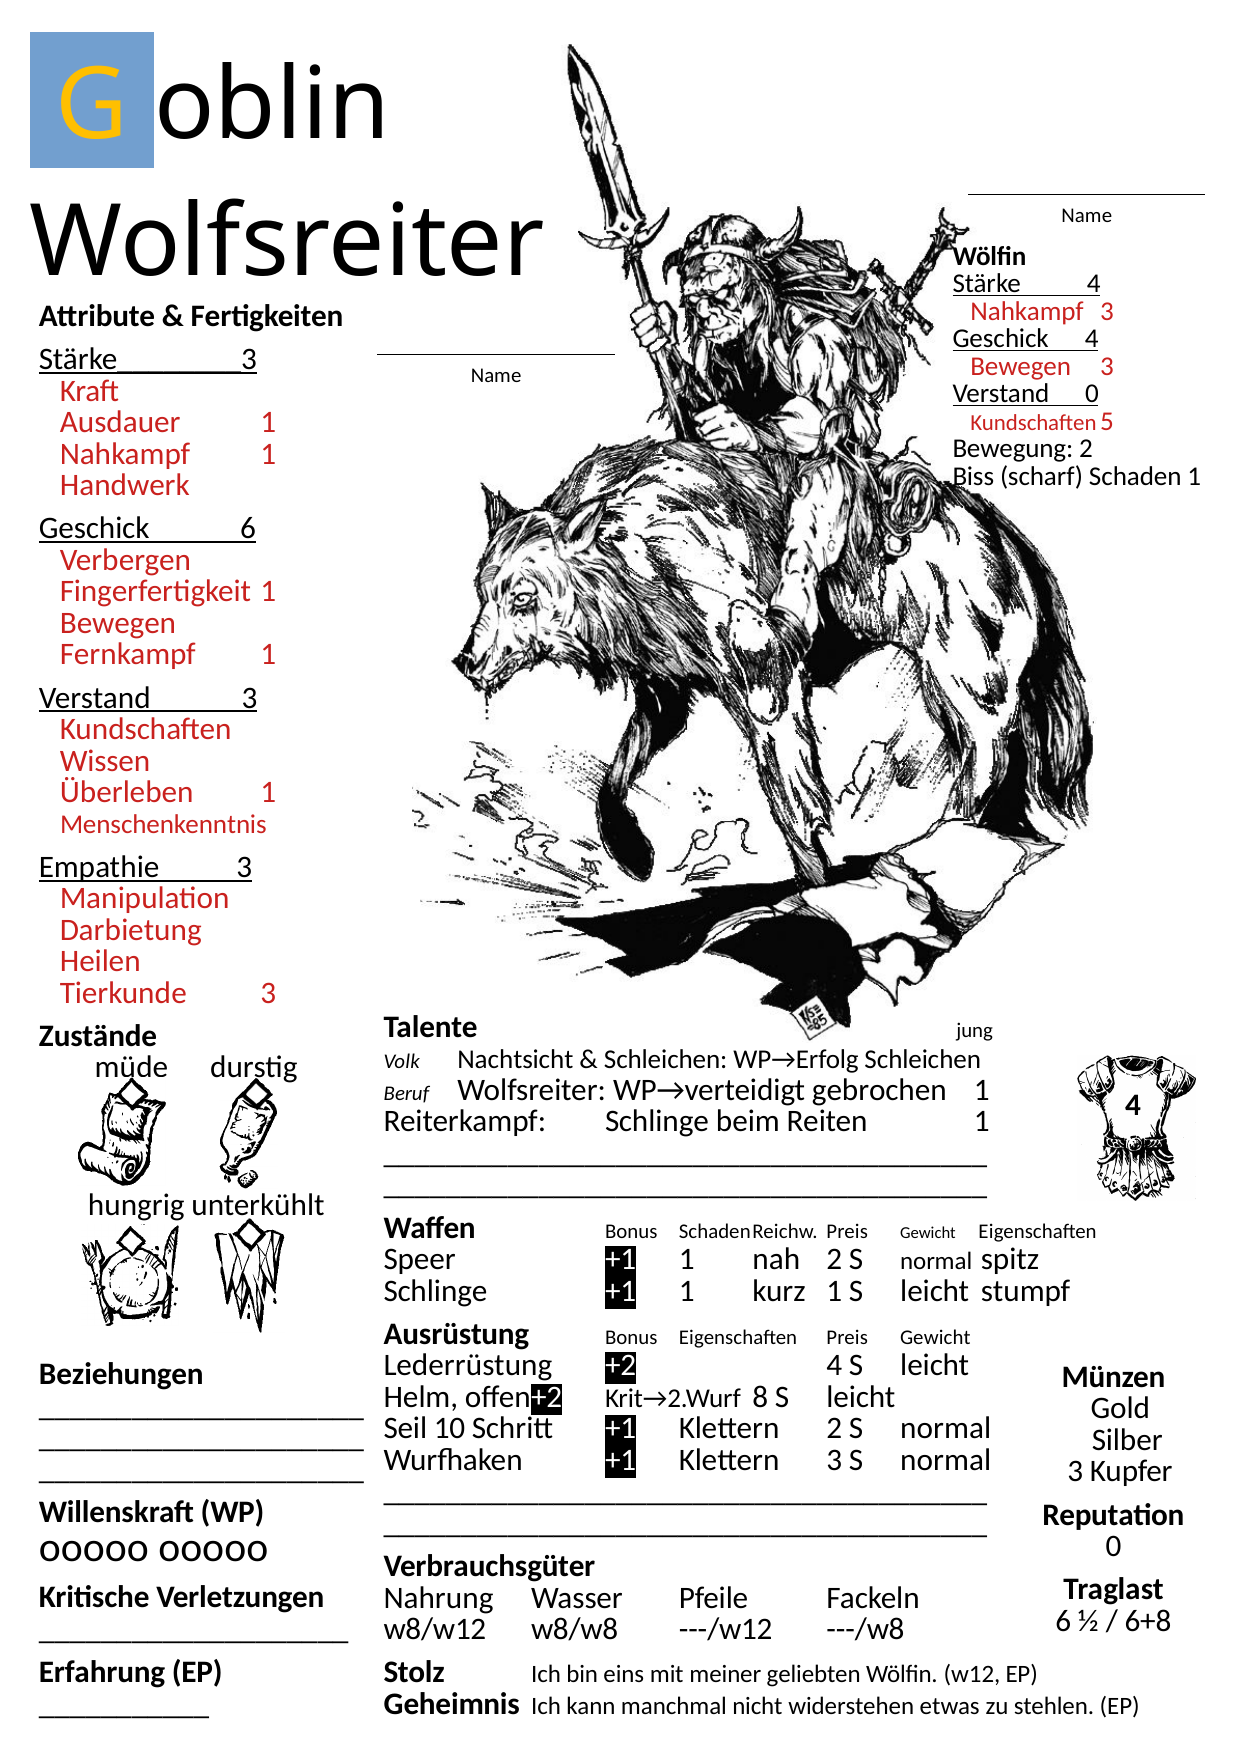

G oblin
Wolfsreiter
Name
Wölfin
Stärke 4
 Nahkampf	3
Geschick 4
 Bewegen	3
Verstand 0
 Kundschaften	5
Bewegung: 2
Biss (scharf) Schaden 1
Attribute & Fertigkeiten
Stärke________3
 Kraft
 Ausdauer		1
 Nahkampf	1
 Handwerk
Geschick 6
 Verbergen
 Fingerfertigkeit	1
 Bewegen
 Fernkampf	1
Verstand 3
 Kundschaften
 Wissen
 Überleben	1
 Menschenkenntnis
Empathie 3
 Manipulation
 Darbietung
 Heilen
 Tierkunde	3
Zustände
 müde durstig
 hungrig unterkühlt
Beziehungen
_____________________
_____________________
_____________________
Willenskraft (WP)
ooooo ooooo
Kritische Verletzungen
____________________
Erfahrung (EP)
___________
Name
Talente						 jung
Volk	Nachtsicht & Schleichen: WP→Erfolg Schleichen
Beruf	Wolfsreiter: WP→verteidigt gebrochen	1
Reiterkampf:	Schlinge beim Reiten		1
_______________________________________
_______________________________________
Waffen		Bonus	Schaden	Reichw.	Preis	Gewicht	 Eigenschaften
Speer			+1	1	nah	2 S	normal	 spitz
Schlinge		+1	1	kurz	1 S	leicht	 stumpf
Ausrüstung		Bonus	Eigenschaften	Preis	Gewicht
Lederrüstung	+2			4 S	leicht
Helm, offen	+2	Krit→2.Wurf	8 S	leicht
Seil 10 Schritt	+1	Klettern	2 S	normal
Wurfhaken		+1	Klettern	3 S	normal
_______________________________________
_______________________________________
Verbrauchsgüter
Nahrung	Wasser	Pfeile		Fackeln
w8/w12	w8/w8	---/w12	---/w8
Stolz		Ich bin eins mit meiner geliebten Wölfin. (w12, EP)
Geheimnis	Ich kann manchmal nicht widerstehen etwas zu stehlen. (EP)
4
Münzen
 Gold
 Silber
 3 Kupfer
Reputation
0
Traglast
6 ½ / 6+8